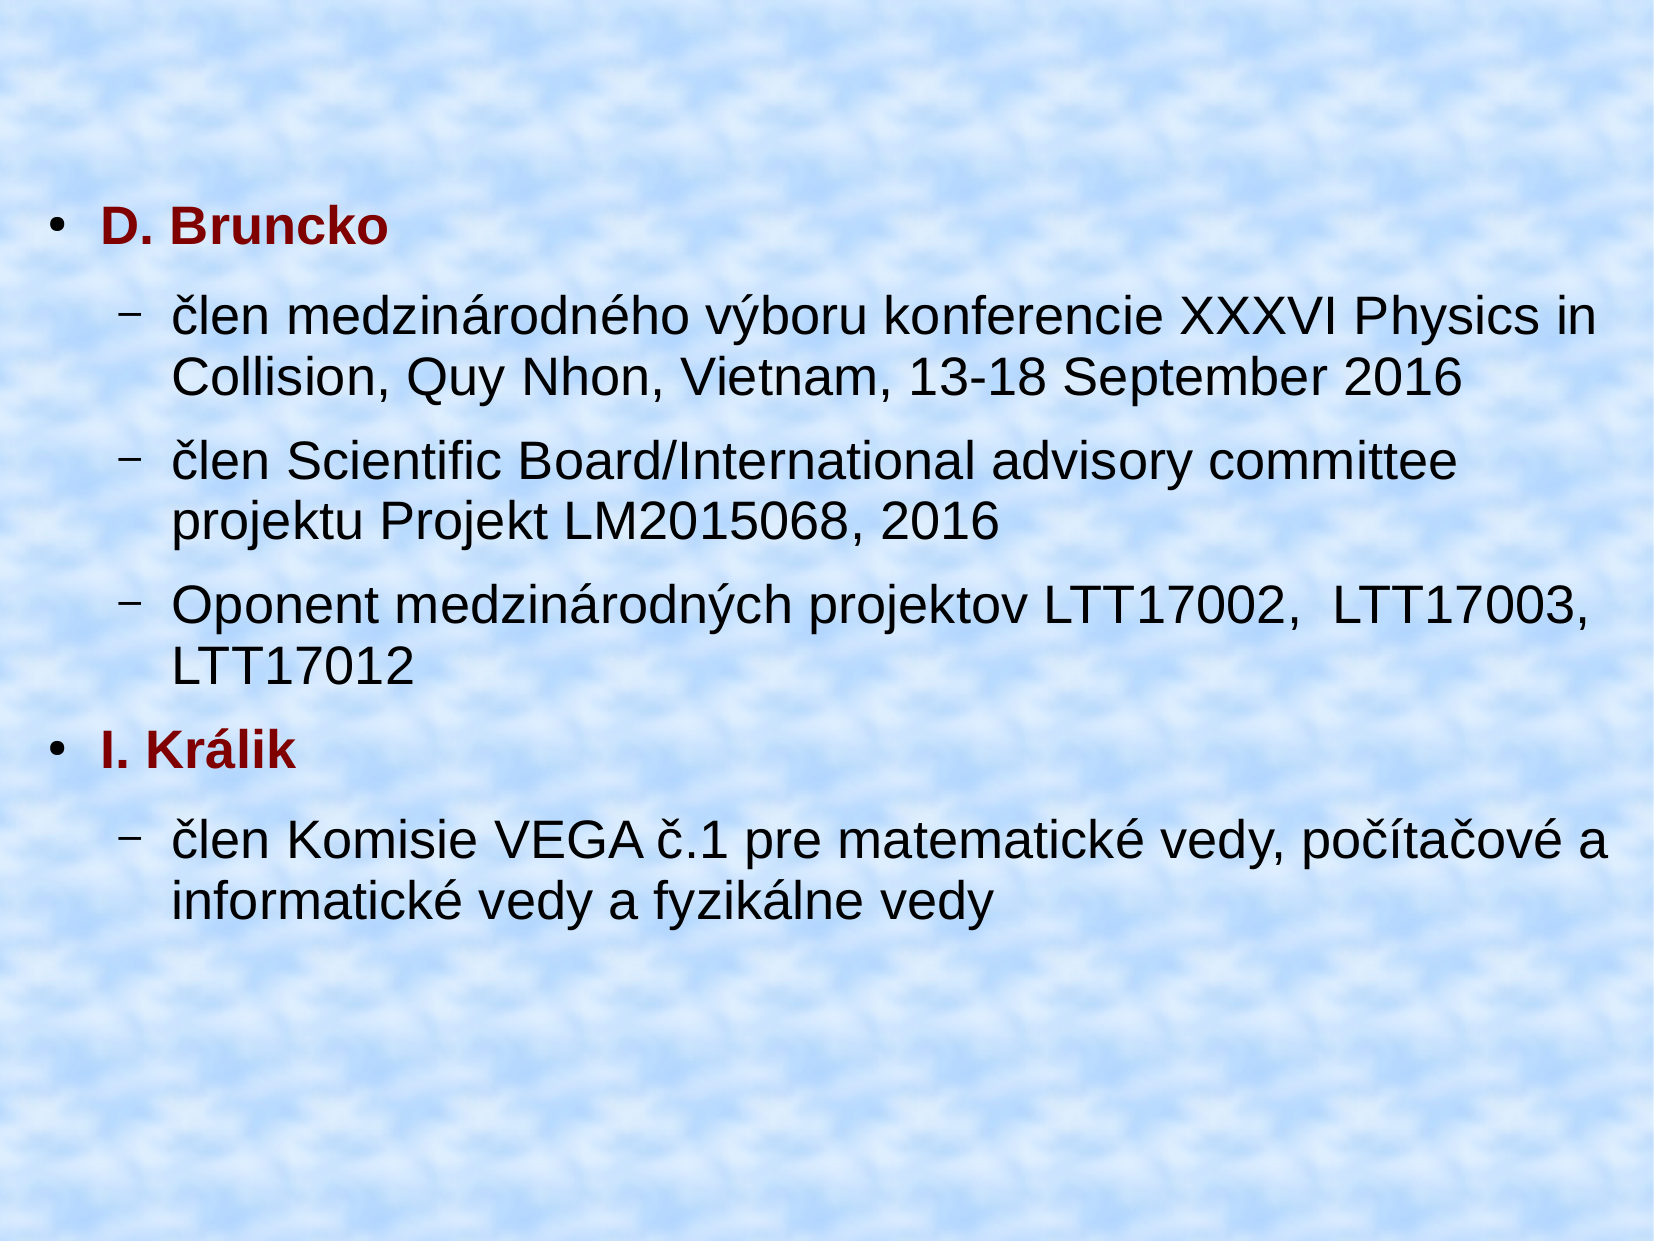

# D. Bruncko
člen medzinárodného výboru konferencie XXXVI Physics in Collision, Quy Nhon, Vietnam, 13-18 September 2016
člen Scientific Board/International advisory committee projektu Projekt LM2015068, 2016
Oponent medzinárodných projektov LTT17002, LTT17003, LTT17012
I. Králik
člen Komisie VEGA č.1 pre matematické vedy, počítačové a informatické vedy a fyzikálne vedy